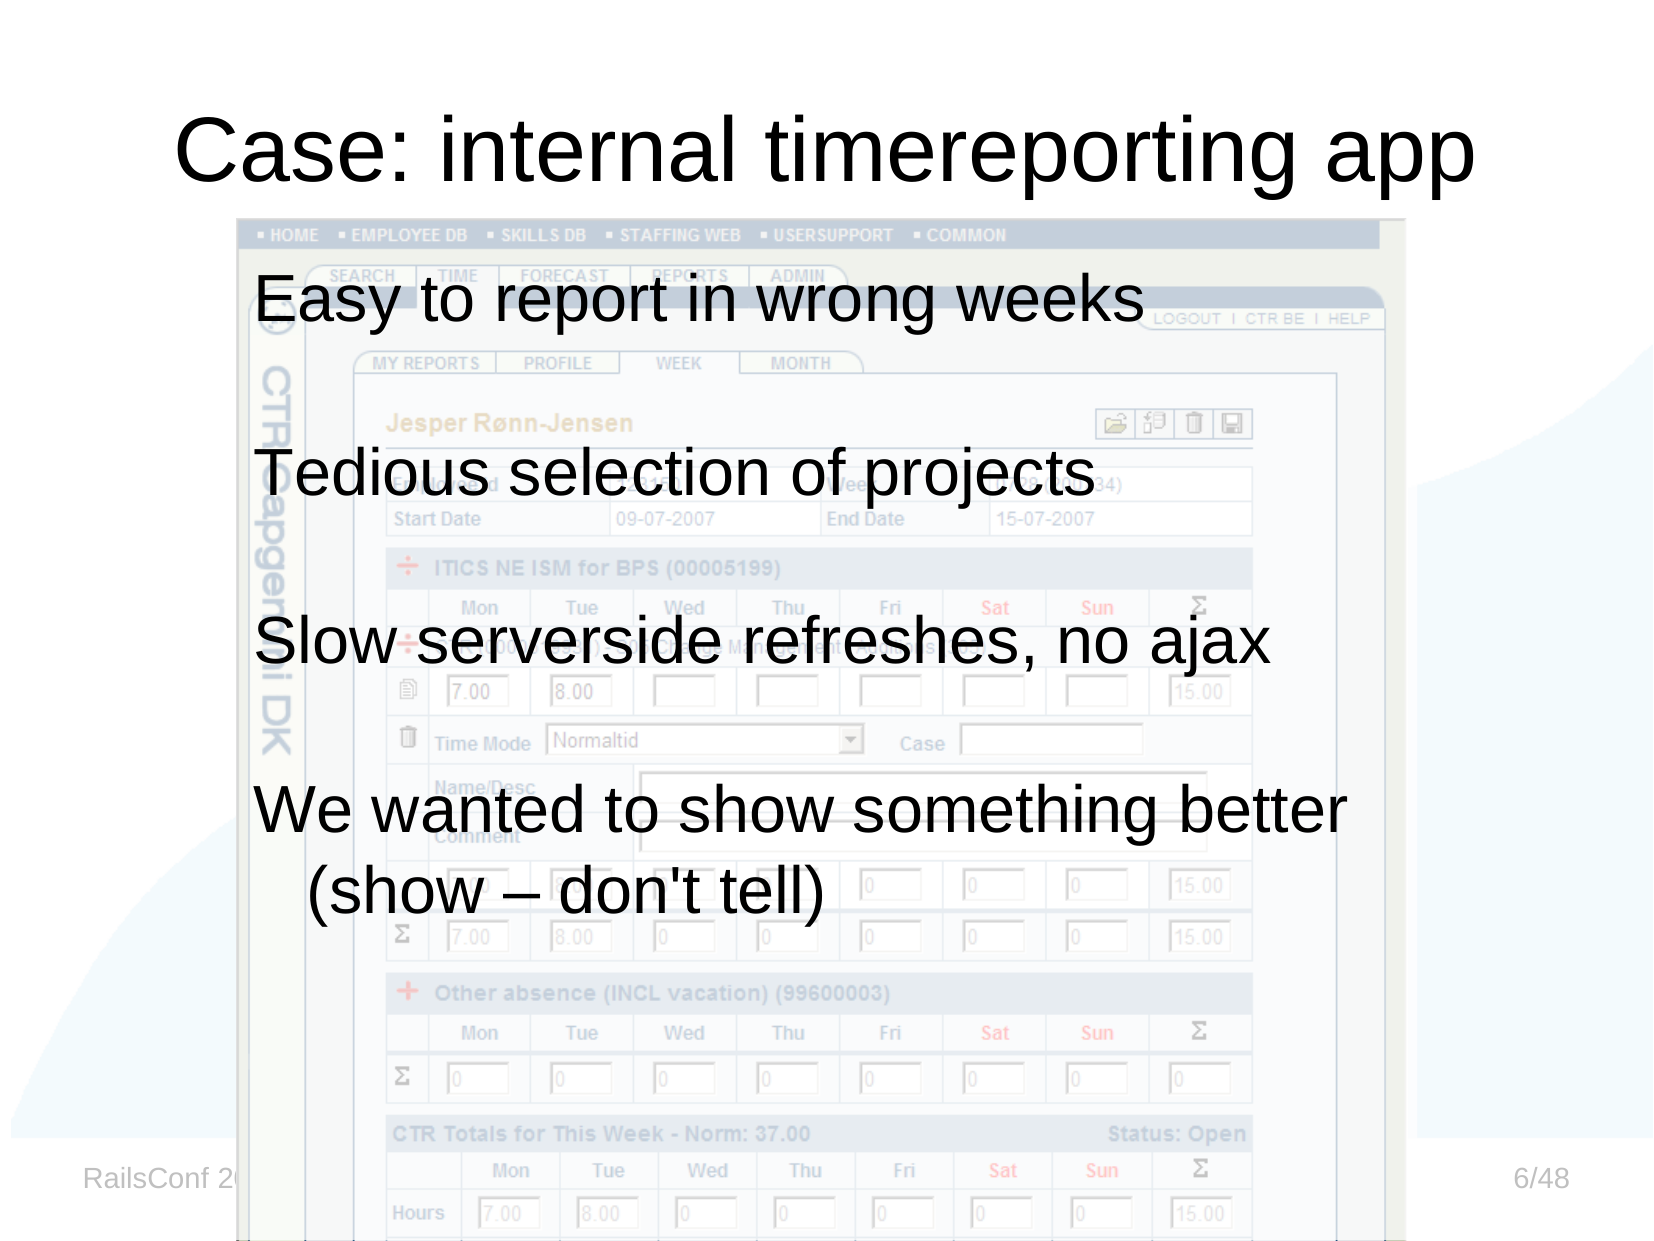

# Case: internal timereporting app
Easy to report in wrong weeks
Tedious selection of projects
Slow serverside refreshes, no ajax
We wanted to show something better
(show – don't tell)‏
2007-09-18
6